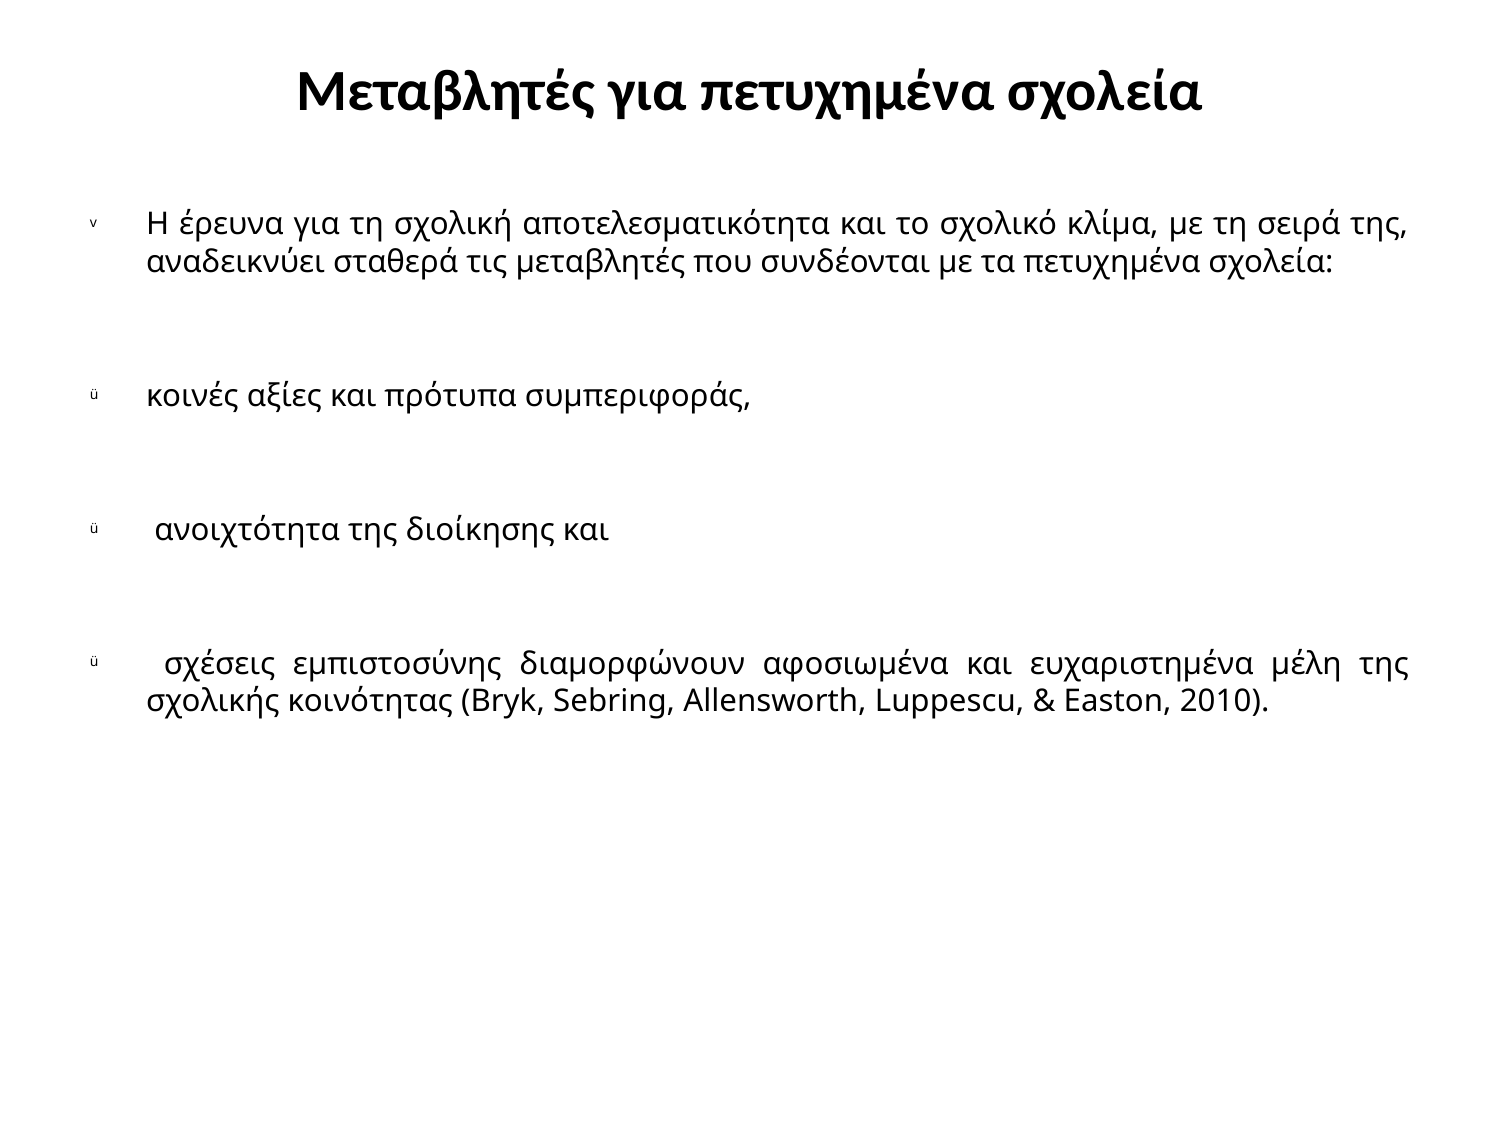

# Μεταβλητές για πετυχημένα σχολεία
Η έρευνα για τη σχολική αποτελεσματικότητα και το σχολικό κλίμα, με τη σειρά της, αναδεικνύει σταθερά τις μεταβλητές που συνδέονται με τα πετυχημένα σχολεία:
κοινές αξίες και πρότυπα συμπεριφοράς,
 ανοιχτότητα της διοίκησης και
 σχέσεις εμπιστοσύνης διαμορφώνουν αφοσιωμένα και ευχαριστημένα μέλη της σχολικής κοινότητας (Bryk, Sebring, Allensworth, Luppescu, & Easton, 2010).